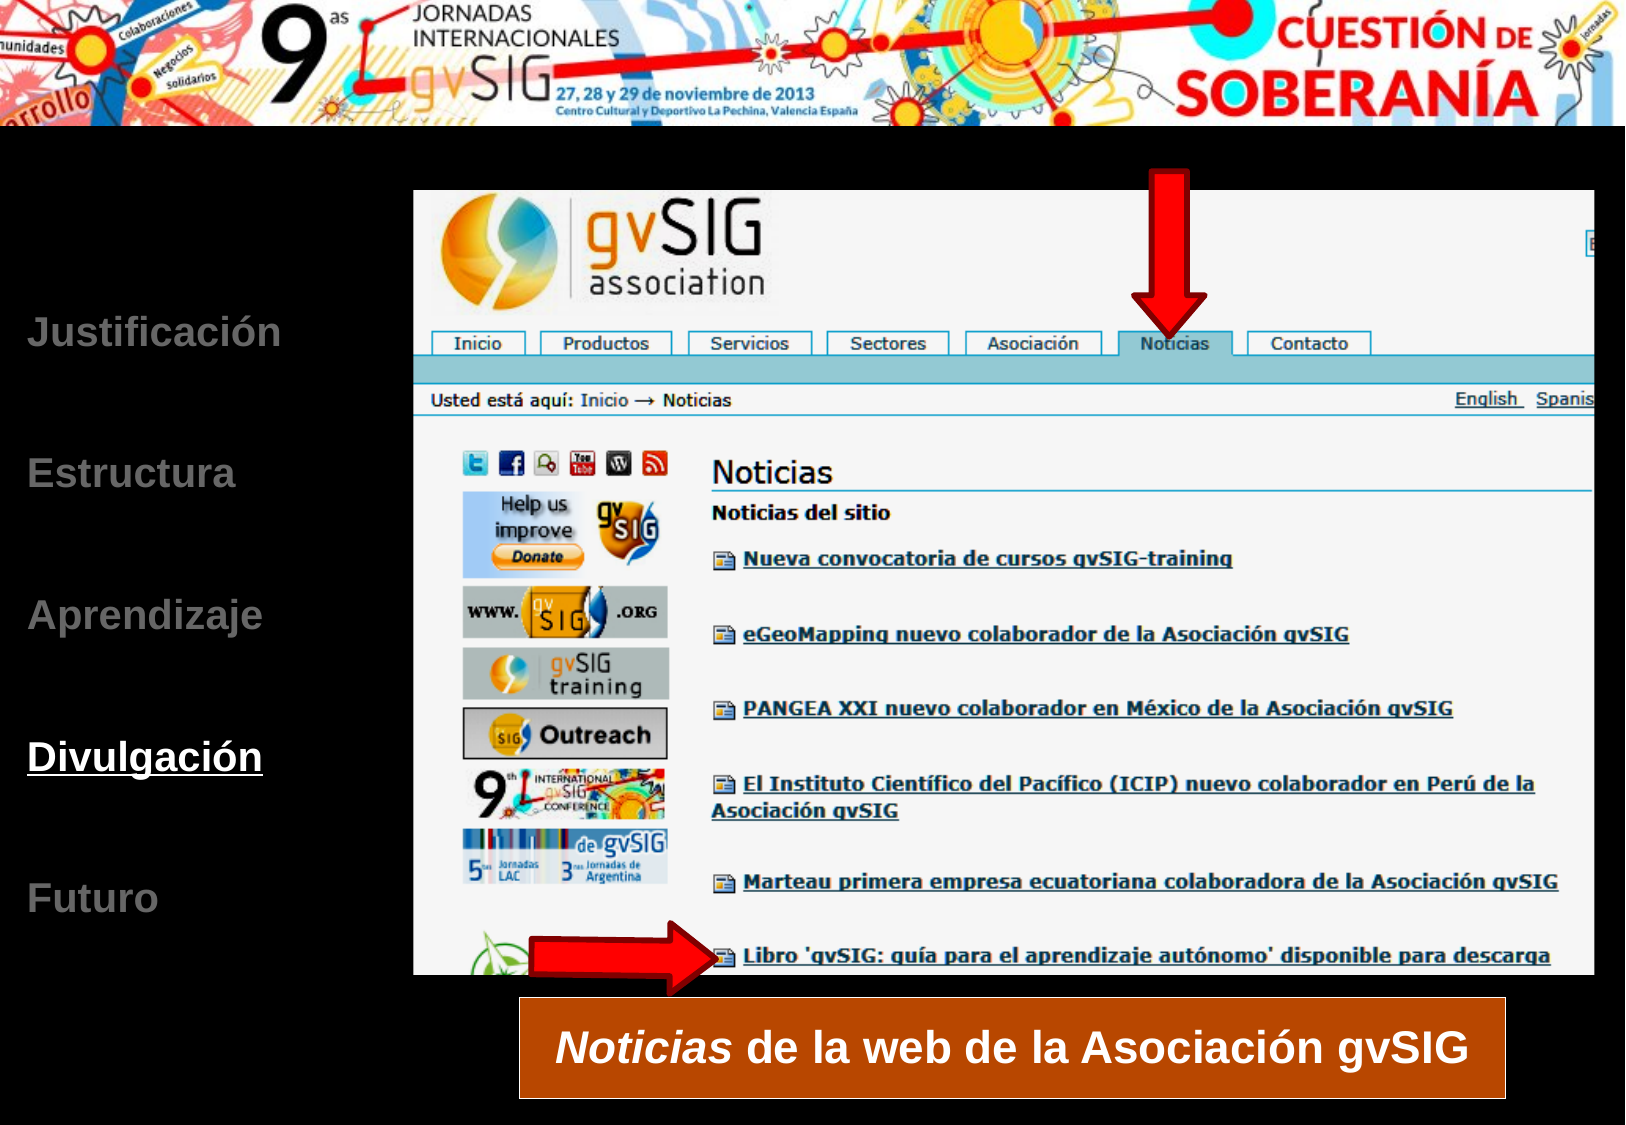

Justificación
Estructura
Aprendizaje
Divulgación
Futuro
Noticias de la web de la Asociación gvSIG